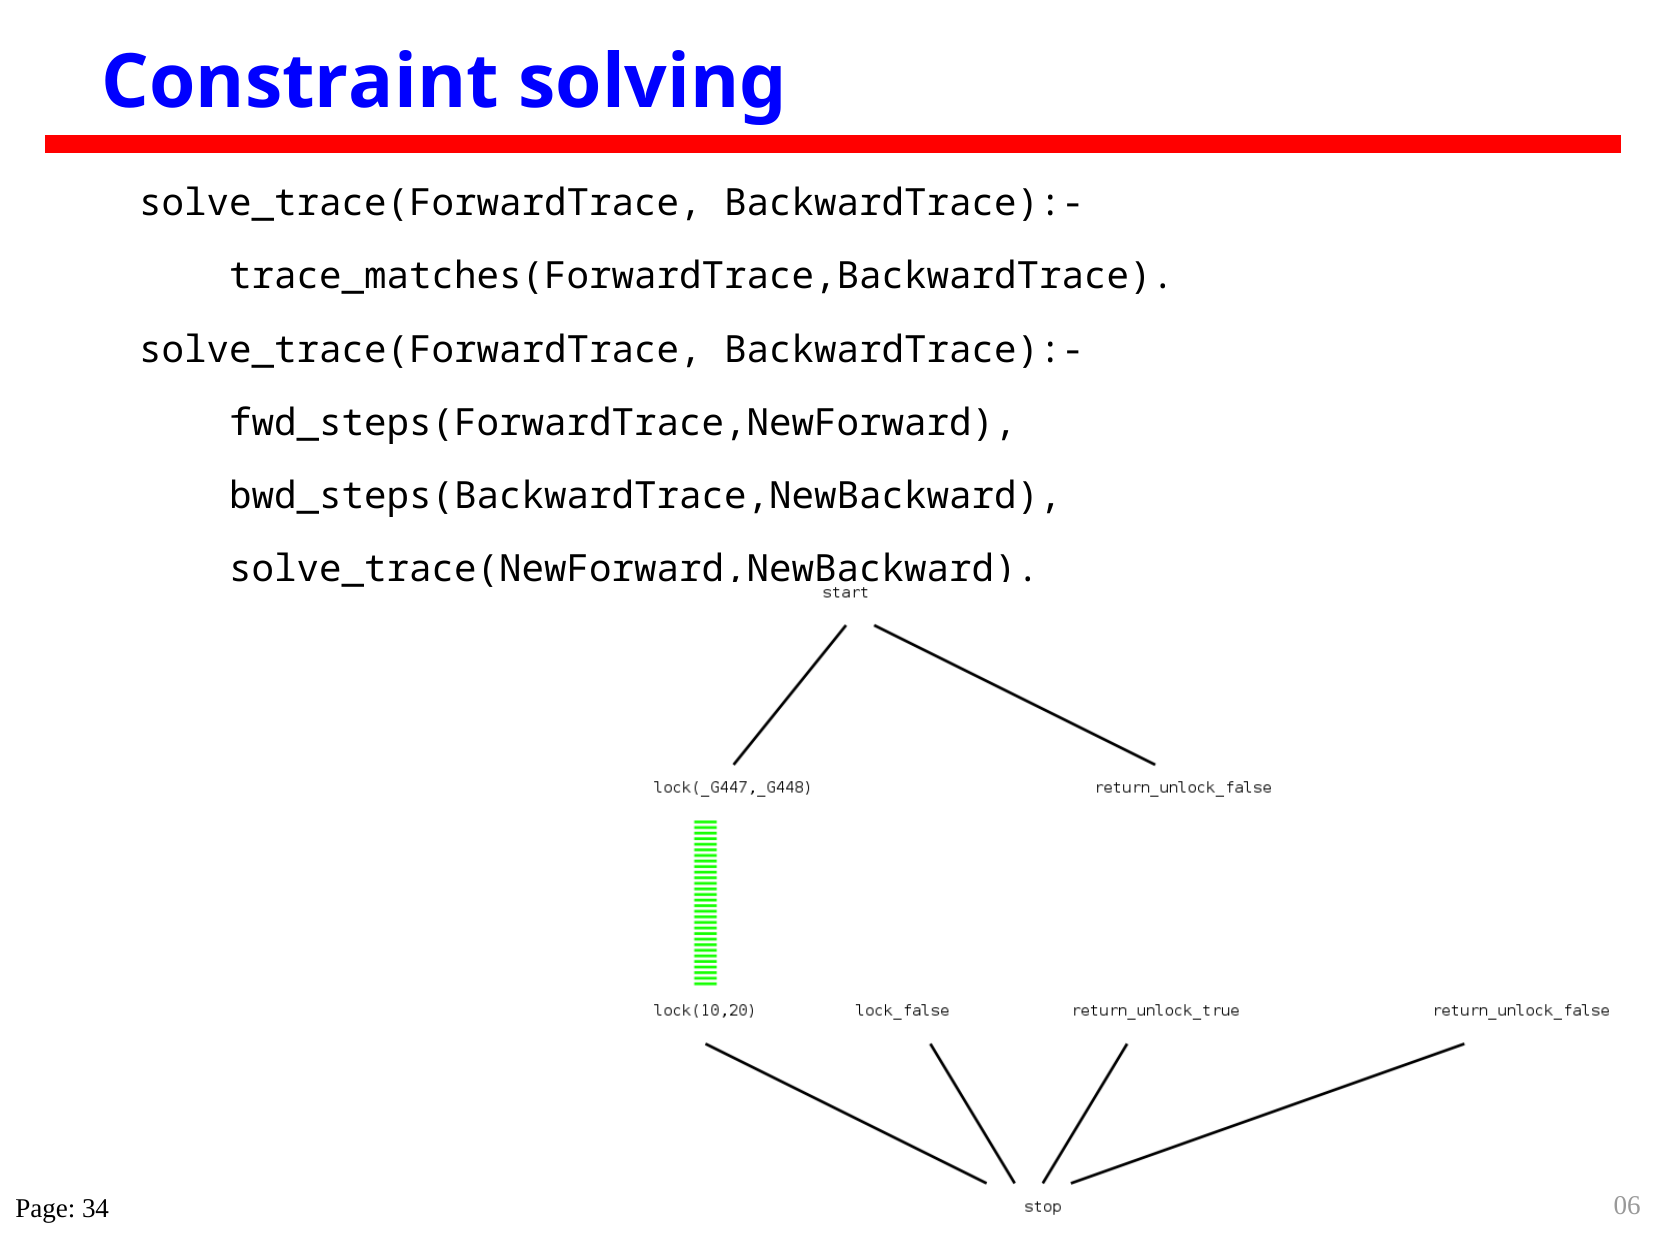

# Constraint solving
solve_trace(ForwardTrace, BackwardTrace):-
 trace_matches(ForwardTrace,BackwardTrace).
solve_trace(ForwardTrace, BackwardTrace):-
 fwd_steps(ForwardTrace,NewForward),
 bwd_steps(BackwardTrace,NewBackward),
 solve_trace(NewForward,NewBackward).